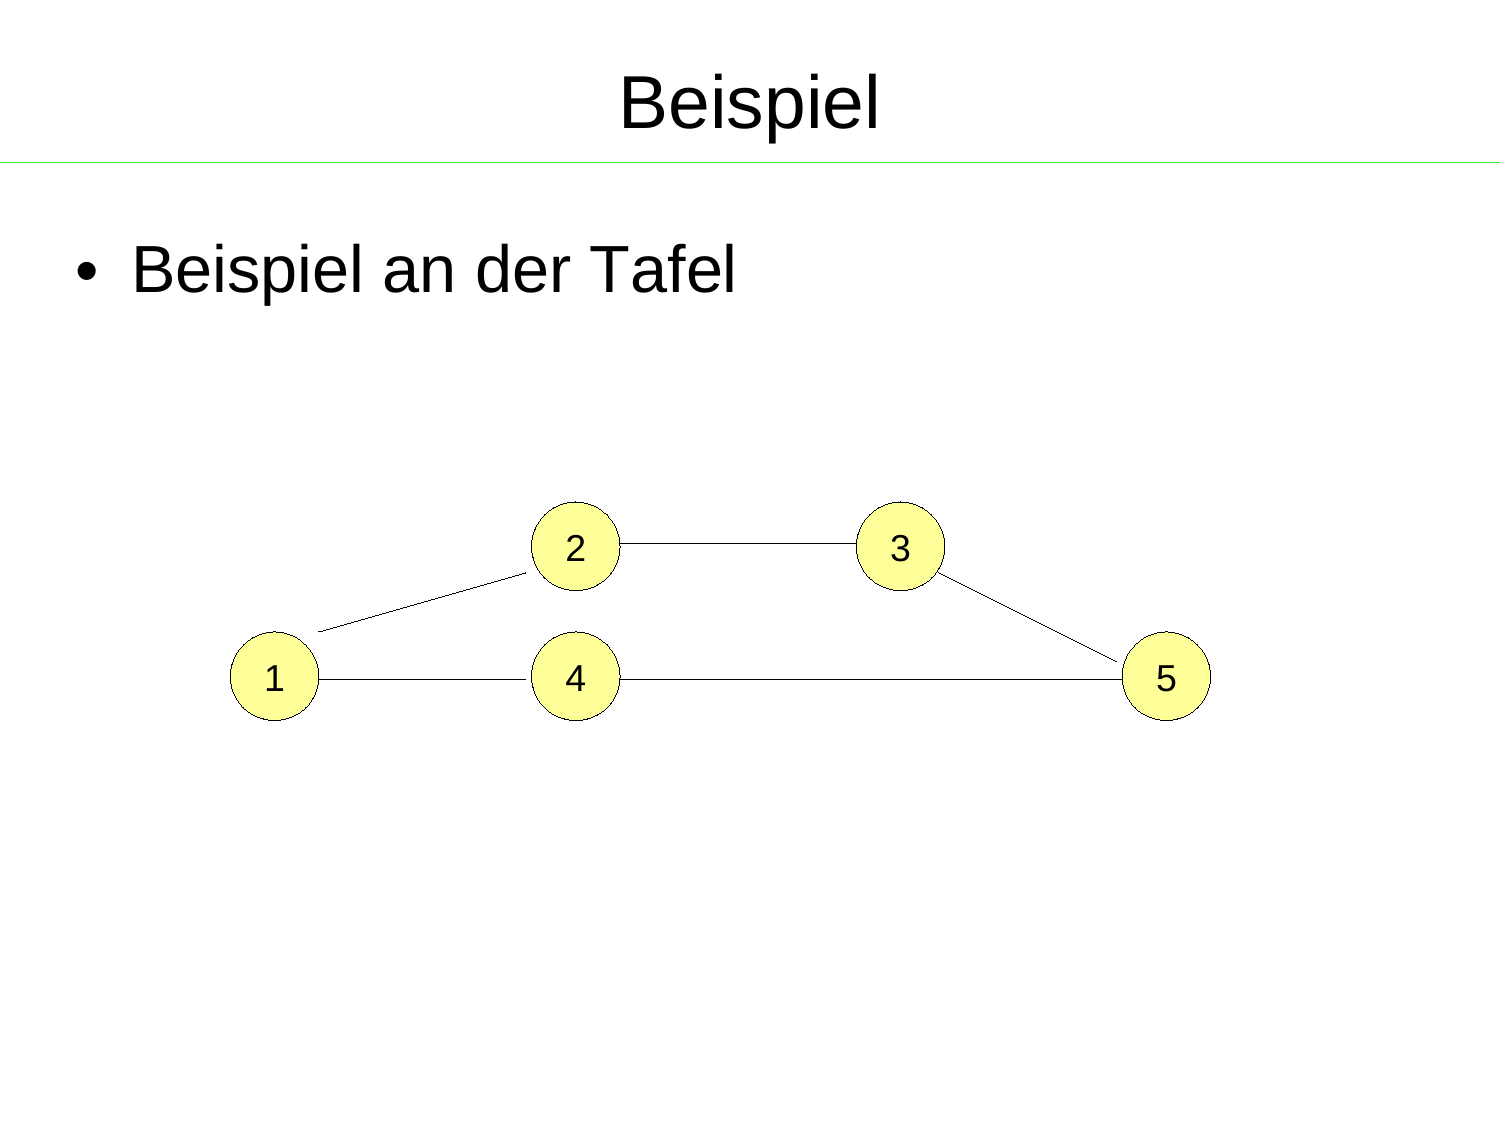

# Beispiel
Beispiel an der Tafel
2
3
1
4
5